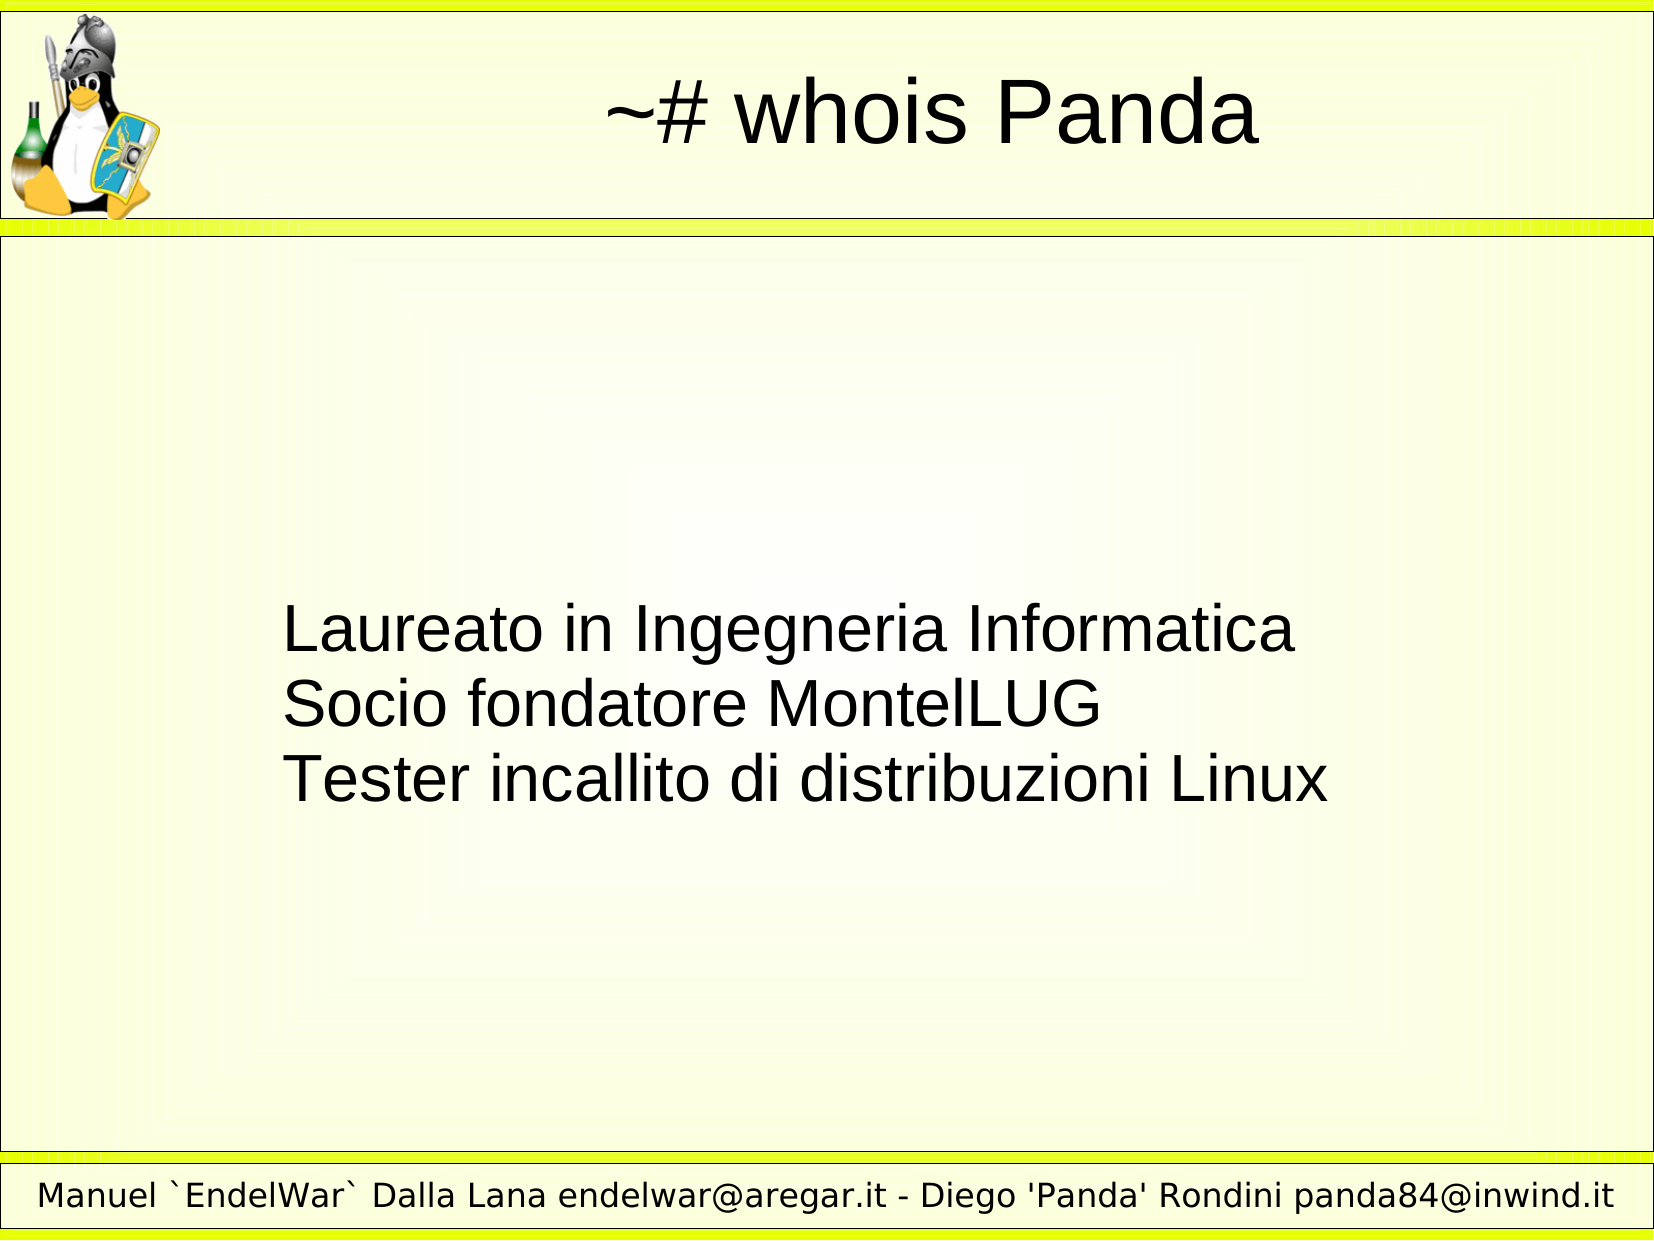

# ~# whois Panda
Laureato in Ingegneria Informatica
Socio fondatore MontelLUG
Tester incallito di distribuzioni Linux